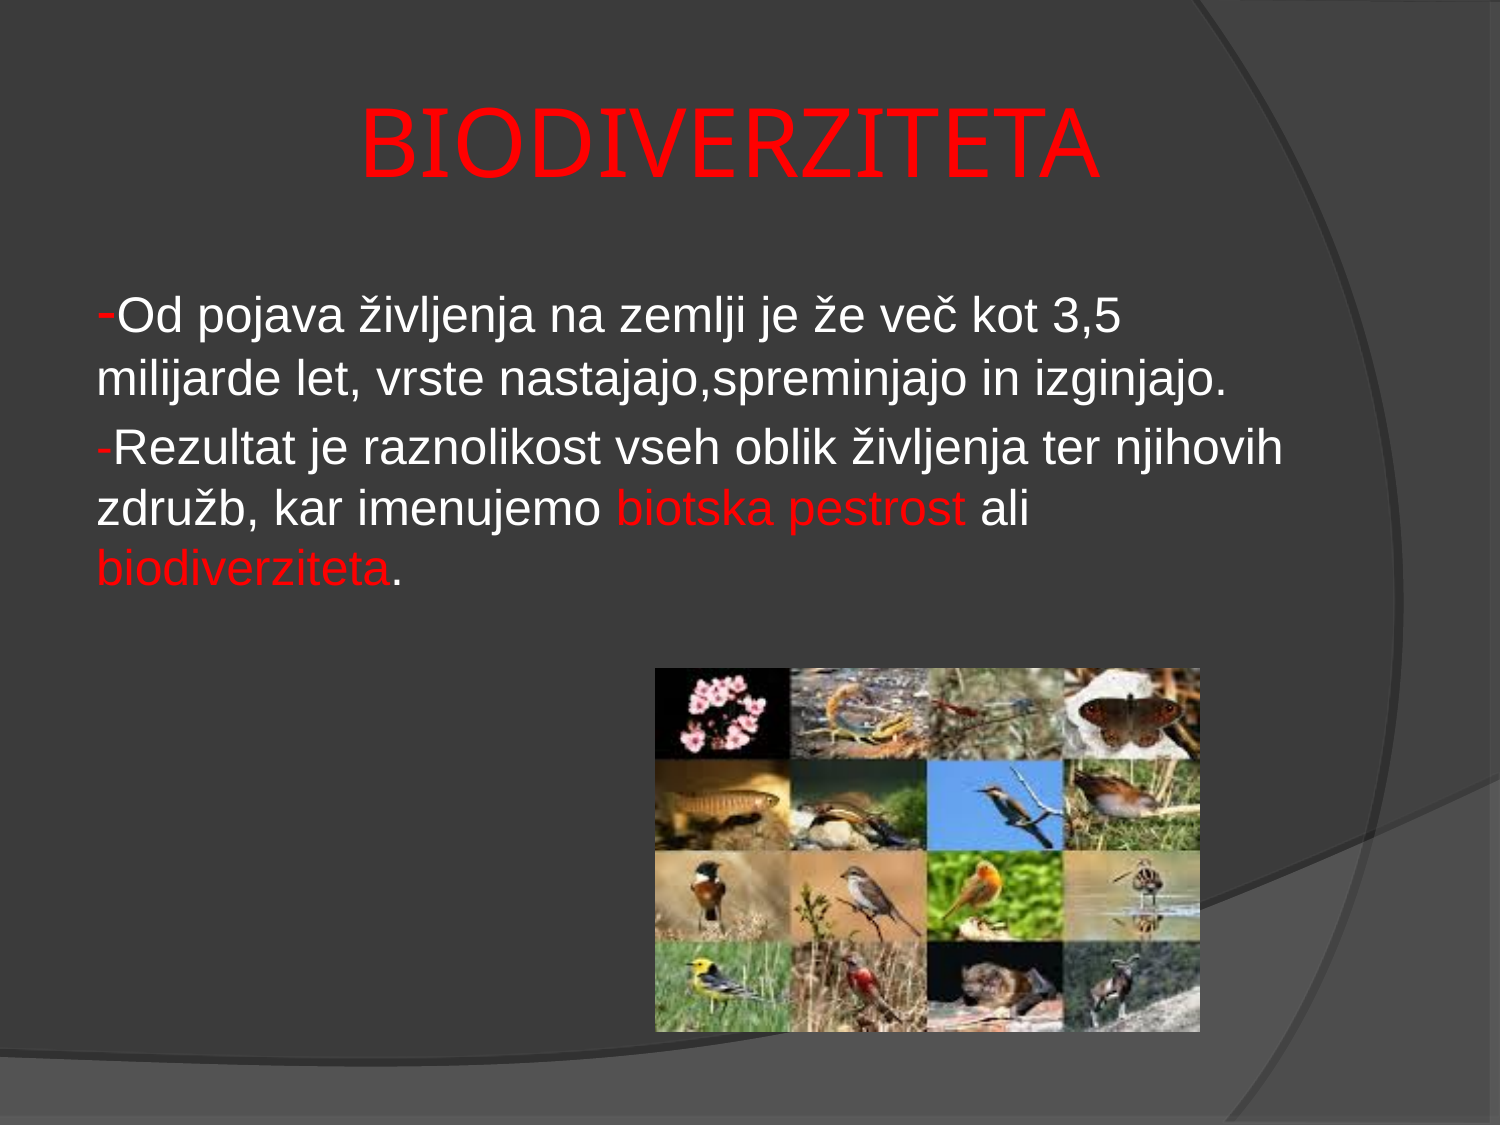

# BIODIVERZITETA
-Od pojava življenja na zemlji je že več kot 3,5 milijarde let, vrste nastajajo,spreminjajo in izginjajo.
-Rezultat je raznolikost vseh oblik življenja ter njihovih združb, kar imenujemo biotska pestrost ali biodiverziteta.